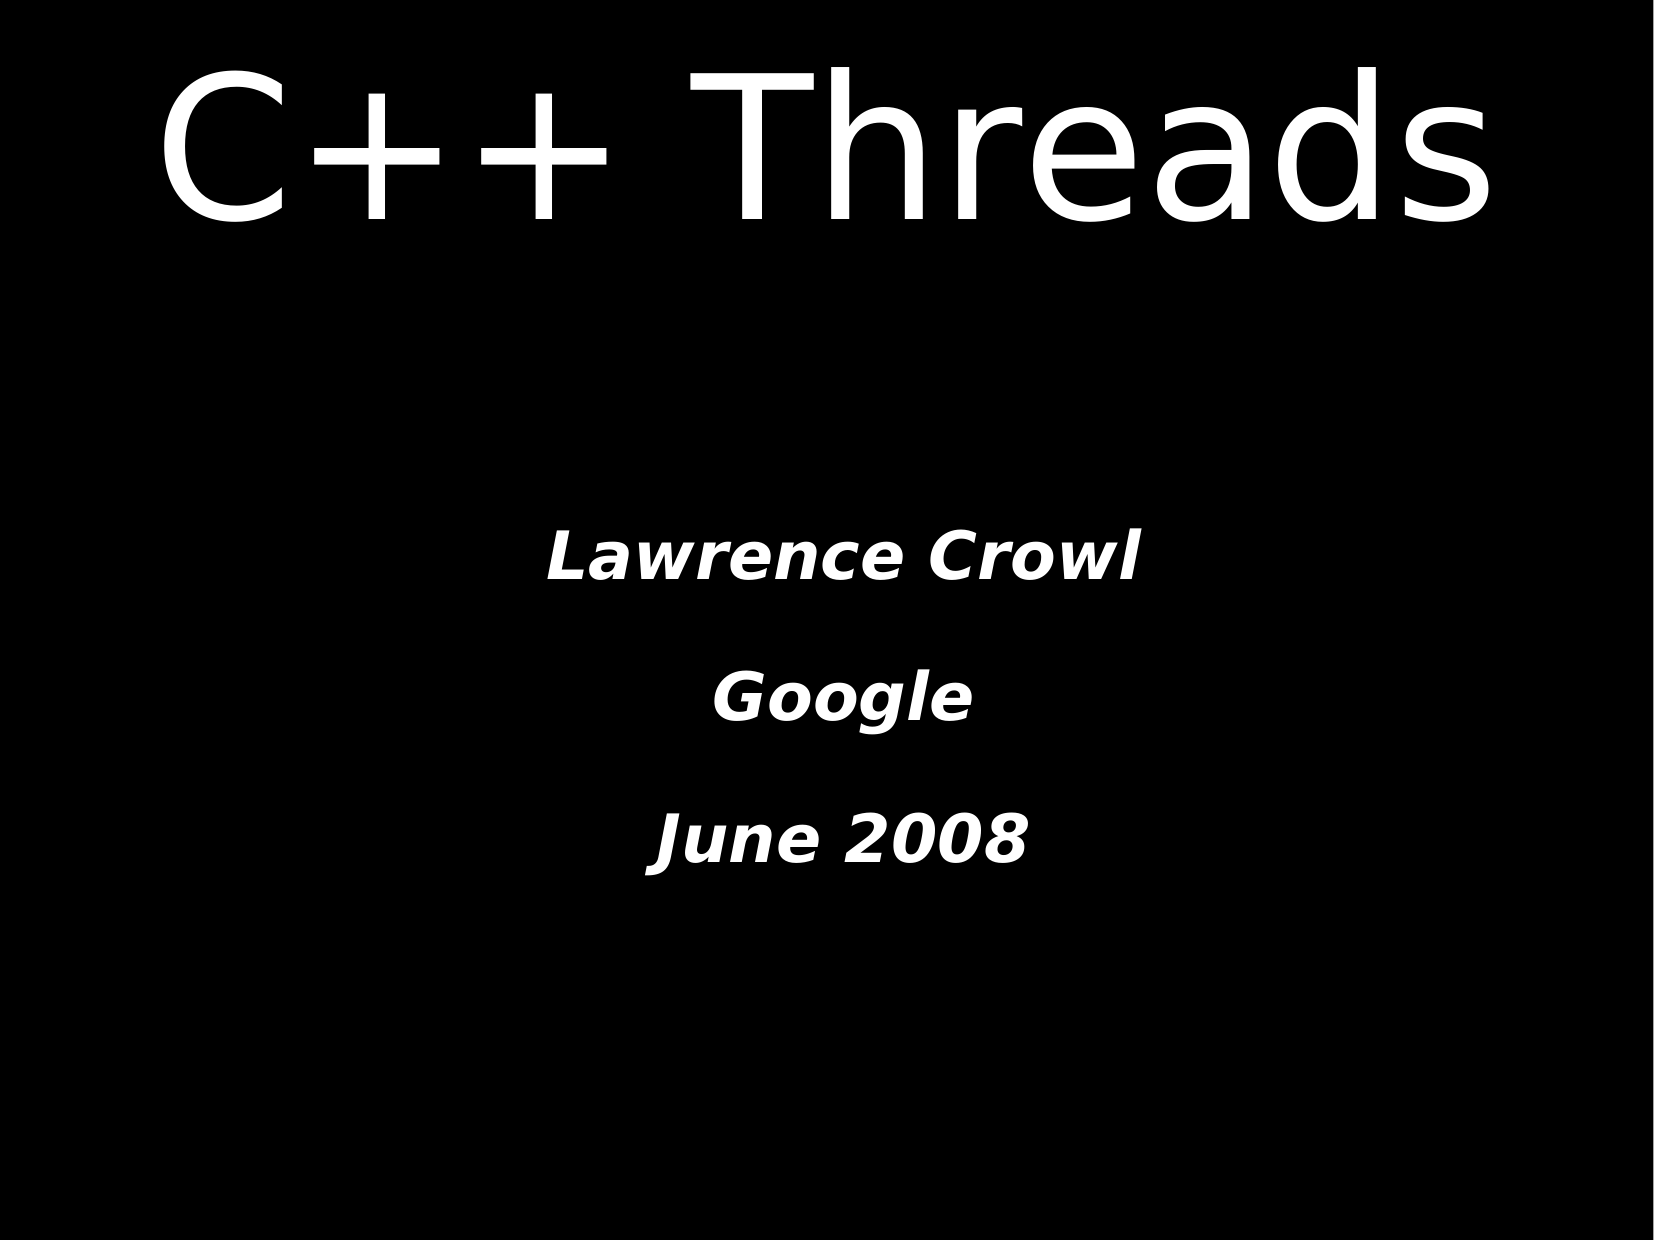

# C++ Threads
Lawrence Crowl
Google
June 2008